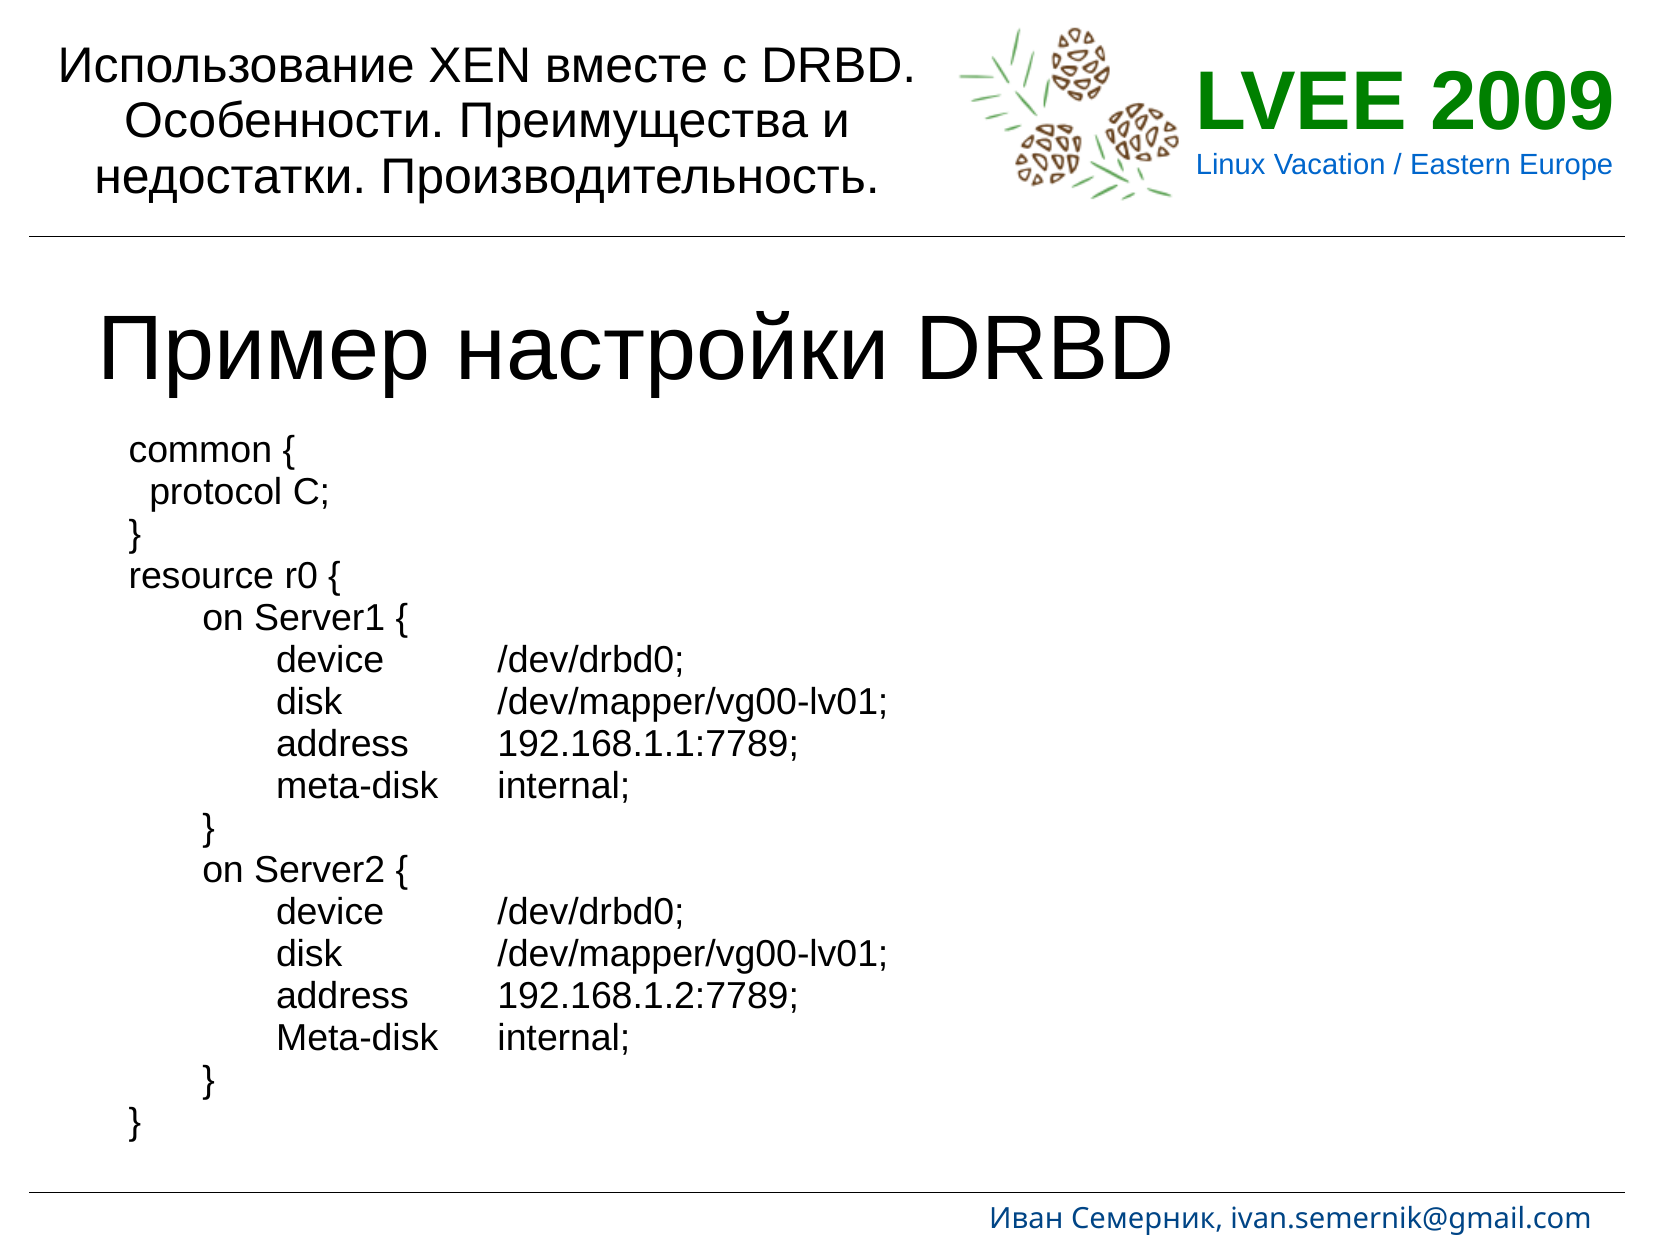

Использование XEN вместе с DRBD. Особенности. Преимущества и недостатки. Производительность.
LVEE 2009
Linux Vacation / Eastern Europe
Пример настройки DRBD
common {
 protocol C;
}
resource r0 {
	on Server1 {
		device		/dev/drbd0;
		disk			/dev/mapper/vg00-lv01;
		address		192.168.1.1:7789;
		meta-disk	internal;
	}
	on Server2 {
		device		/dev/drbd0;
 		disk			/dev/mapper/vg00-lv01;
		address		192.168.1.2:7789;
		Meta-disk	internal;
	}
}
Иван Семерник, ivan.semernik@gmail.com